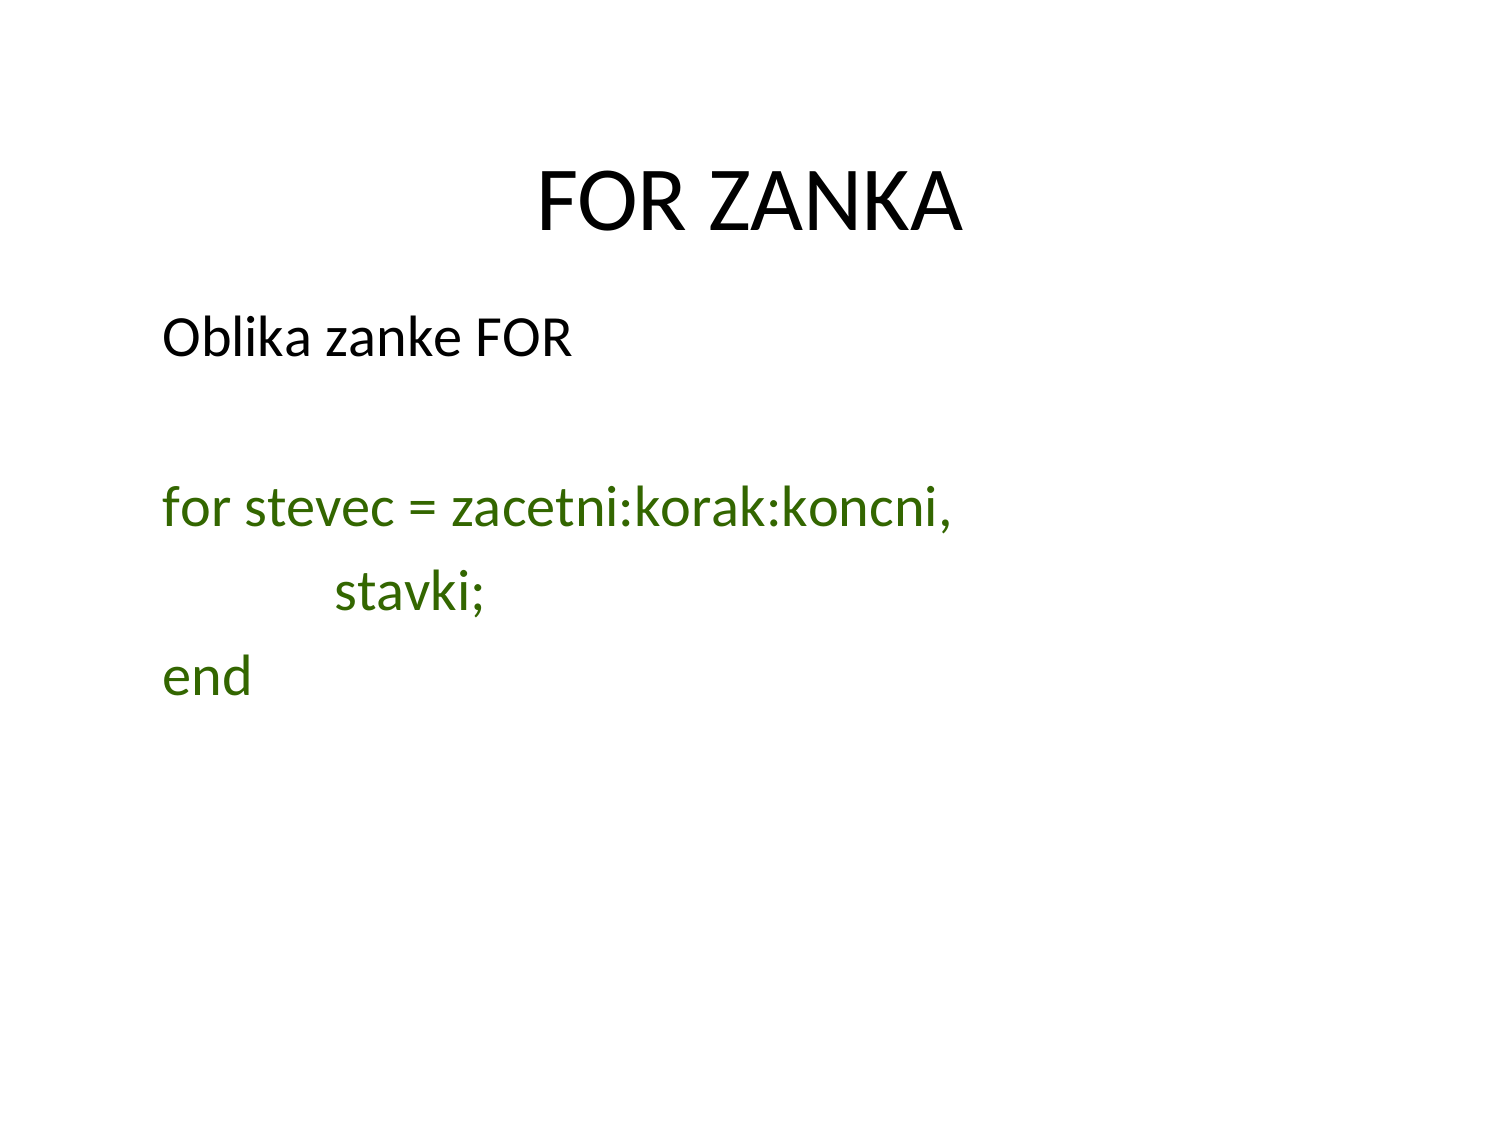

# FOR ZANKA
Oblika zanke FOR
for stevec = zacetni:korak:koncni,
 stavki;
end